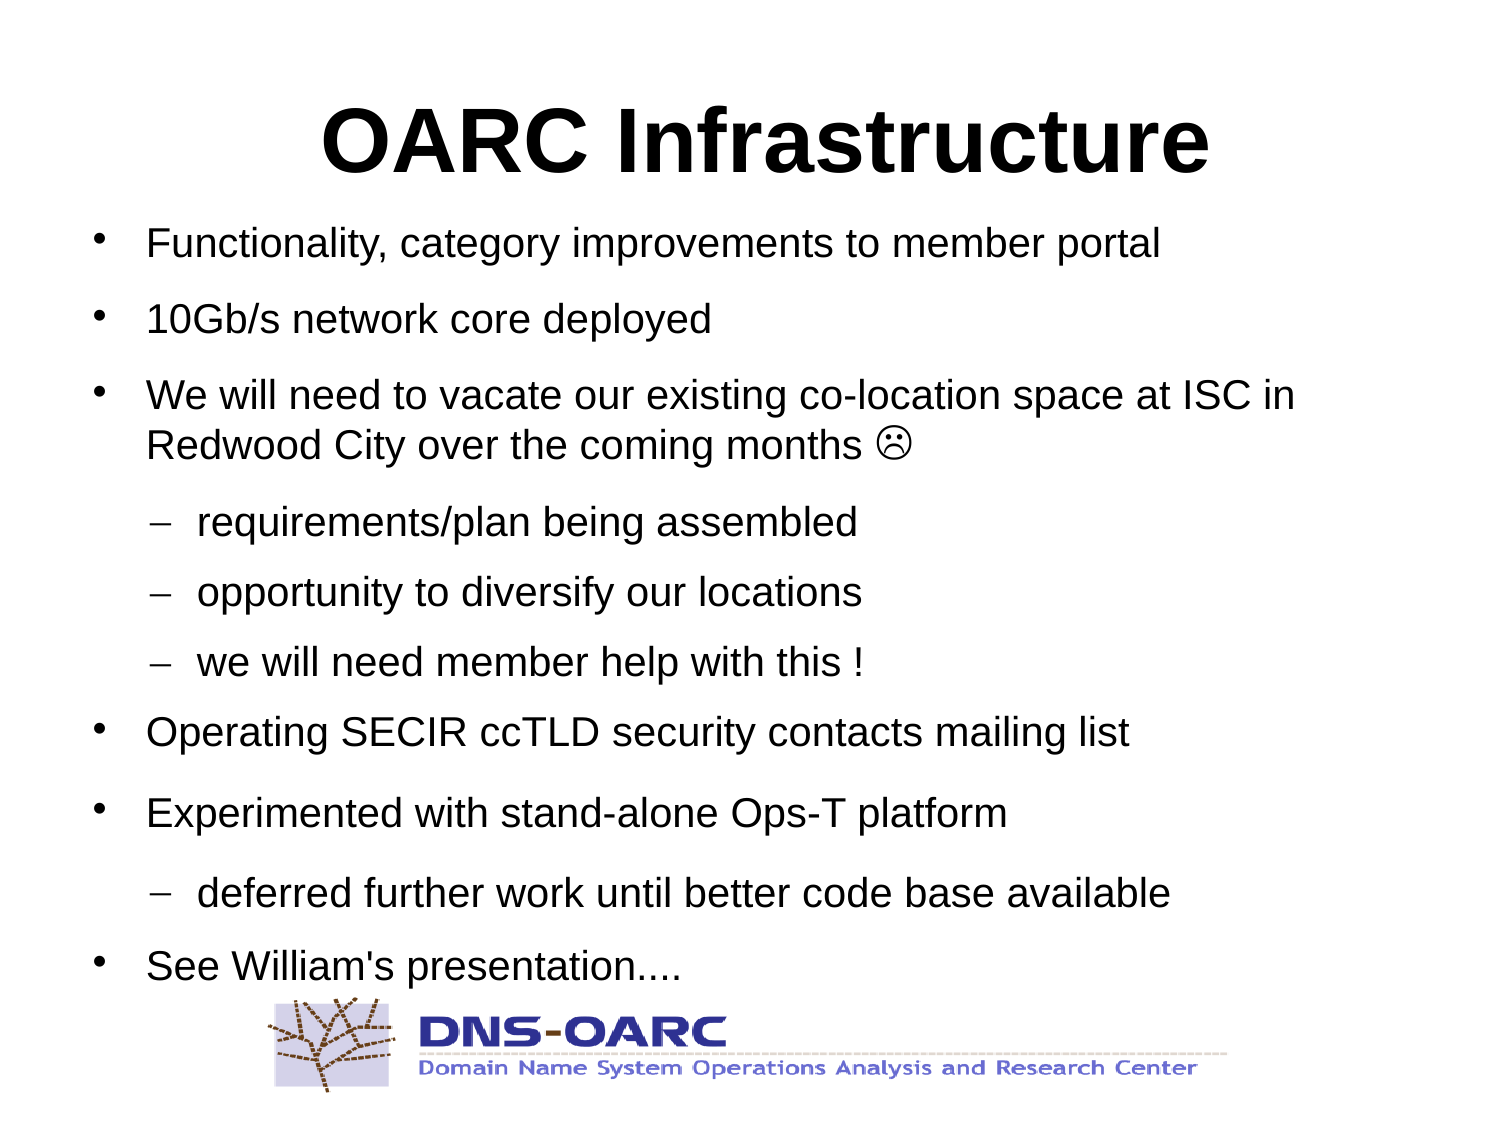

# OARC Infrastructure
Functionality, category improvements to member portal
10Gb/s network core deployed
We will need to vacate our existing co-location space at ISC in Redwood City over the coming months ☹
requirements/plan being assembled
opportunity to diversify our locations
we will need member help with this !
Operating SECIR ccTLD security contacts mailing list
Experimented with stand-alone Ops-T platform
deferred further work until better code base available
See William's presentation....